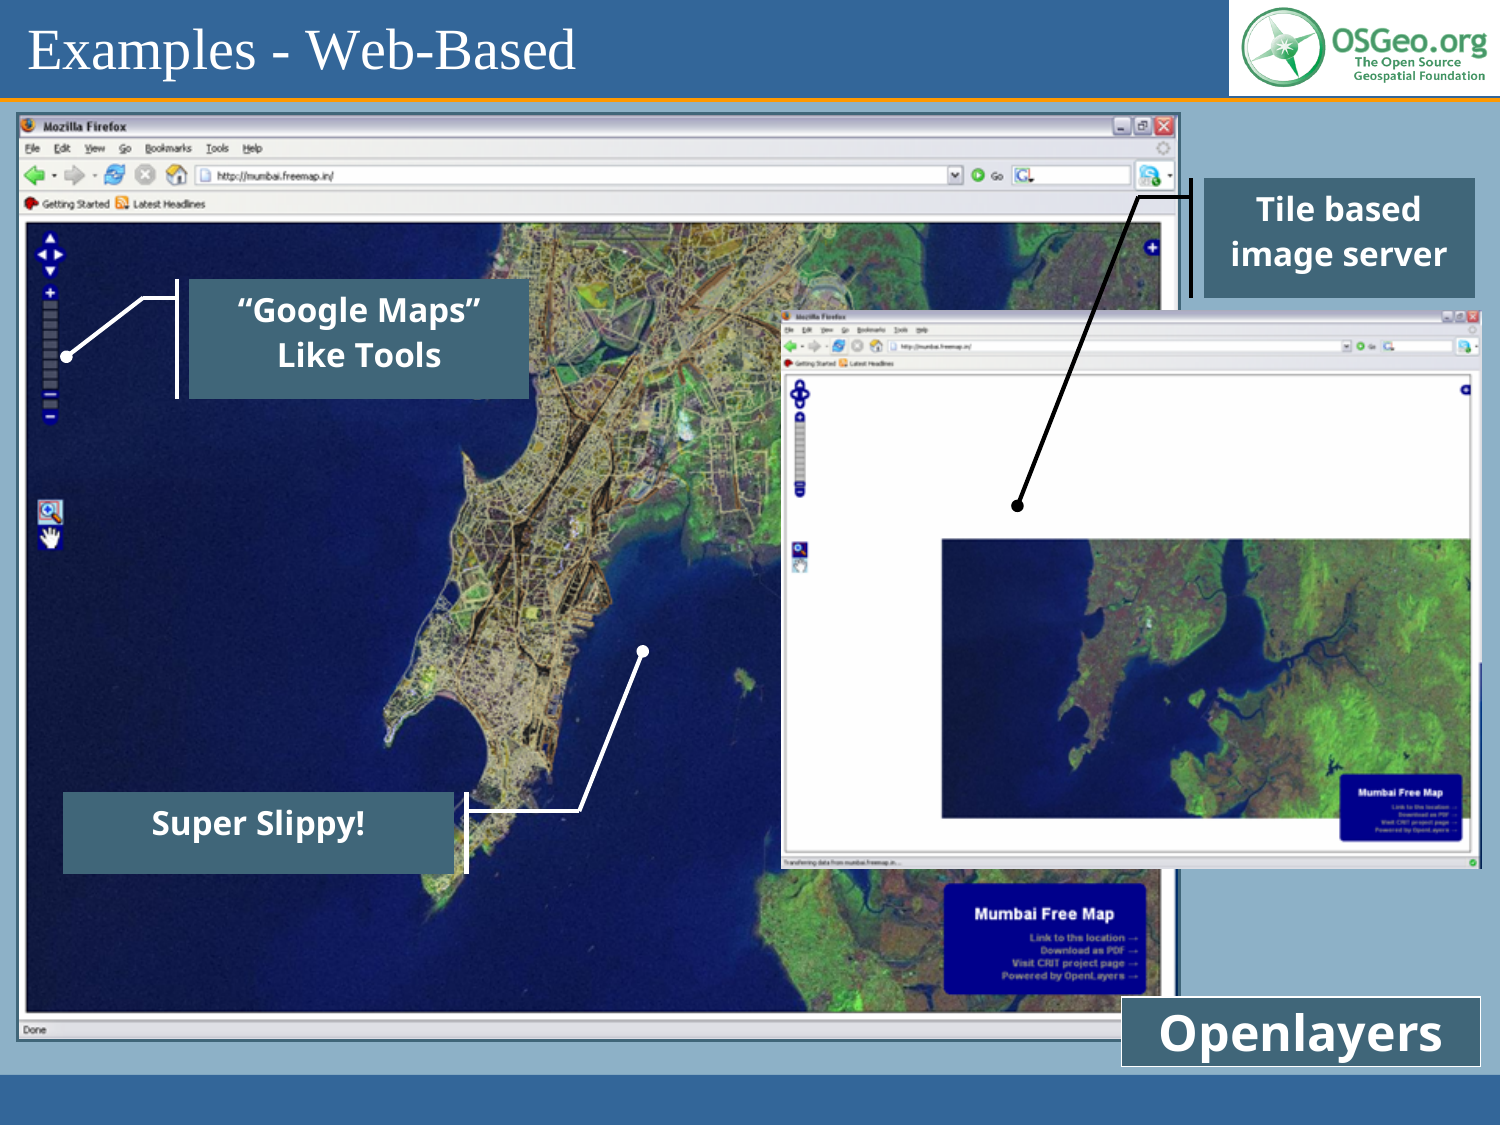

# Examples - Web-Based
Tile based image server
“Google Maps” Like Tools
Super Slippy!
Openlayers